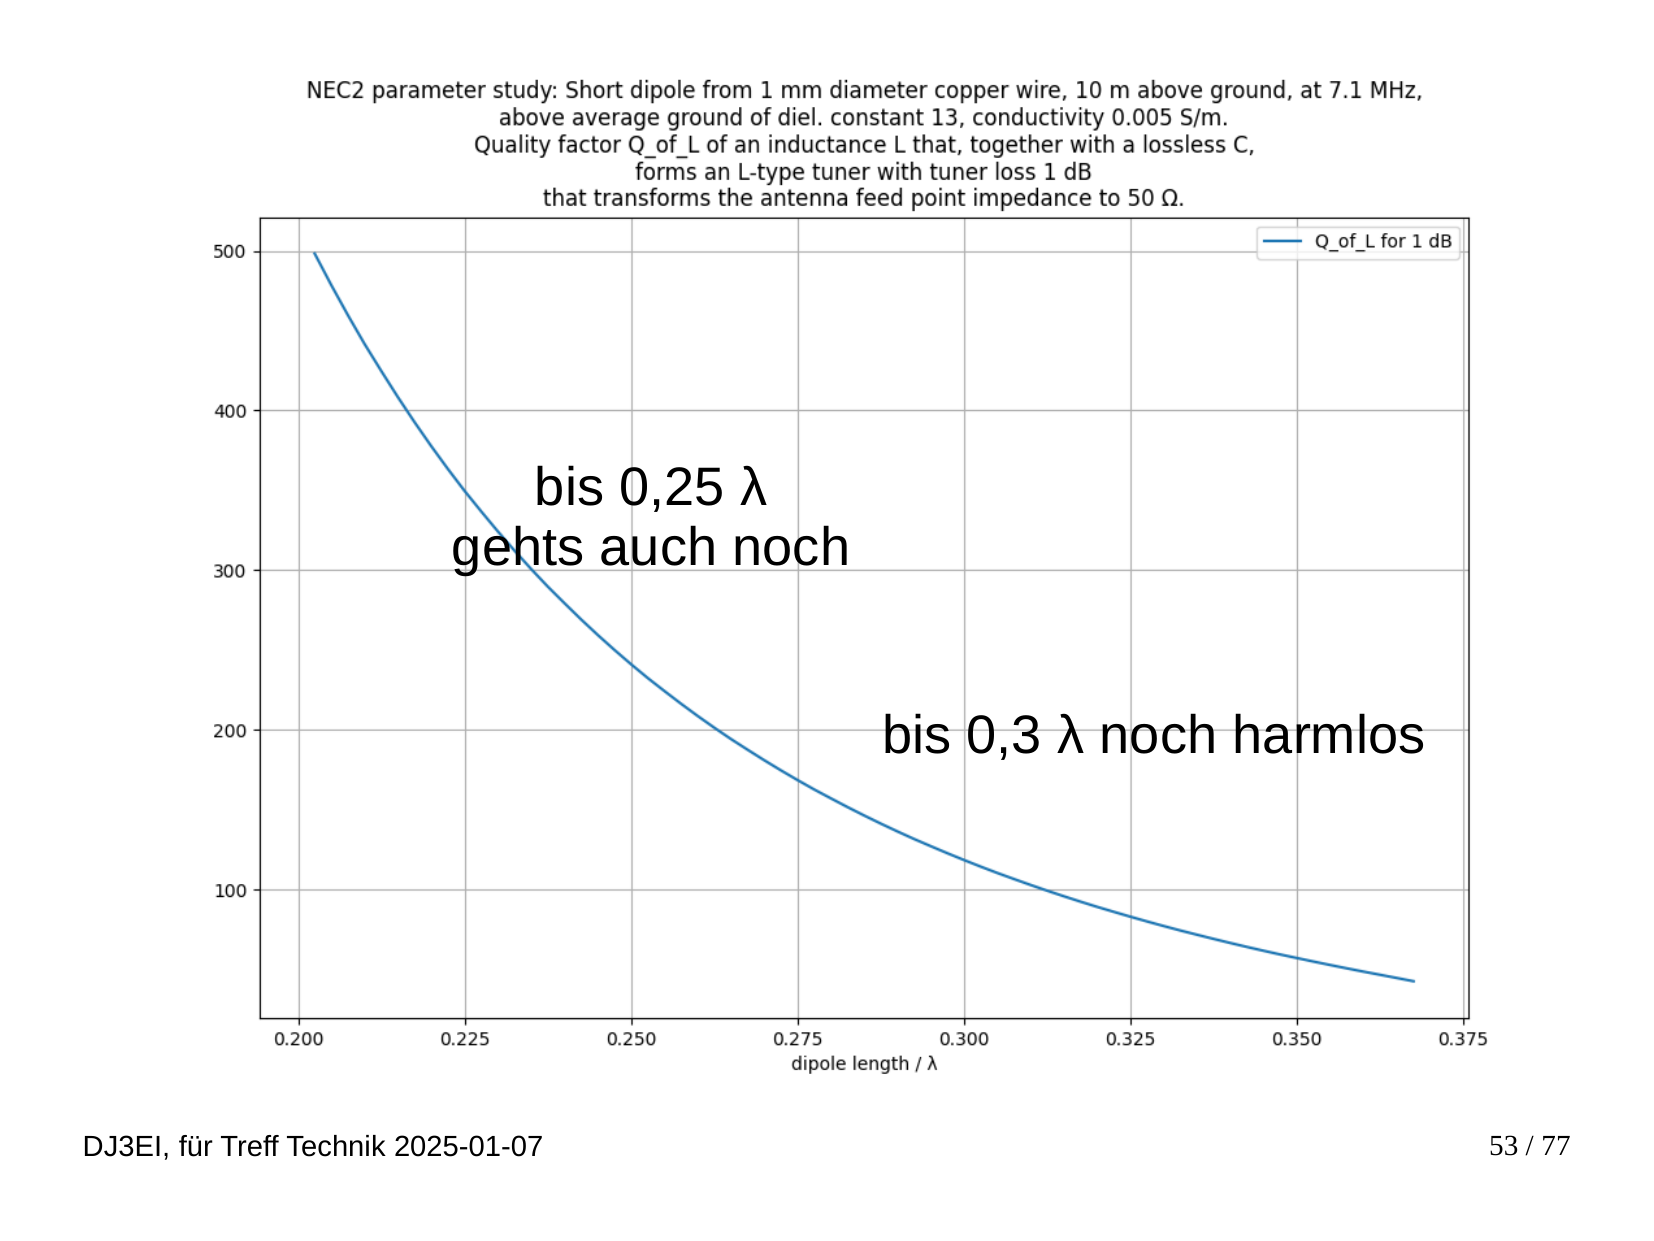

bis 0,25 λ
gehts auch noch
bis 0,3 λ noch harmlos
53